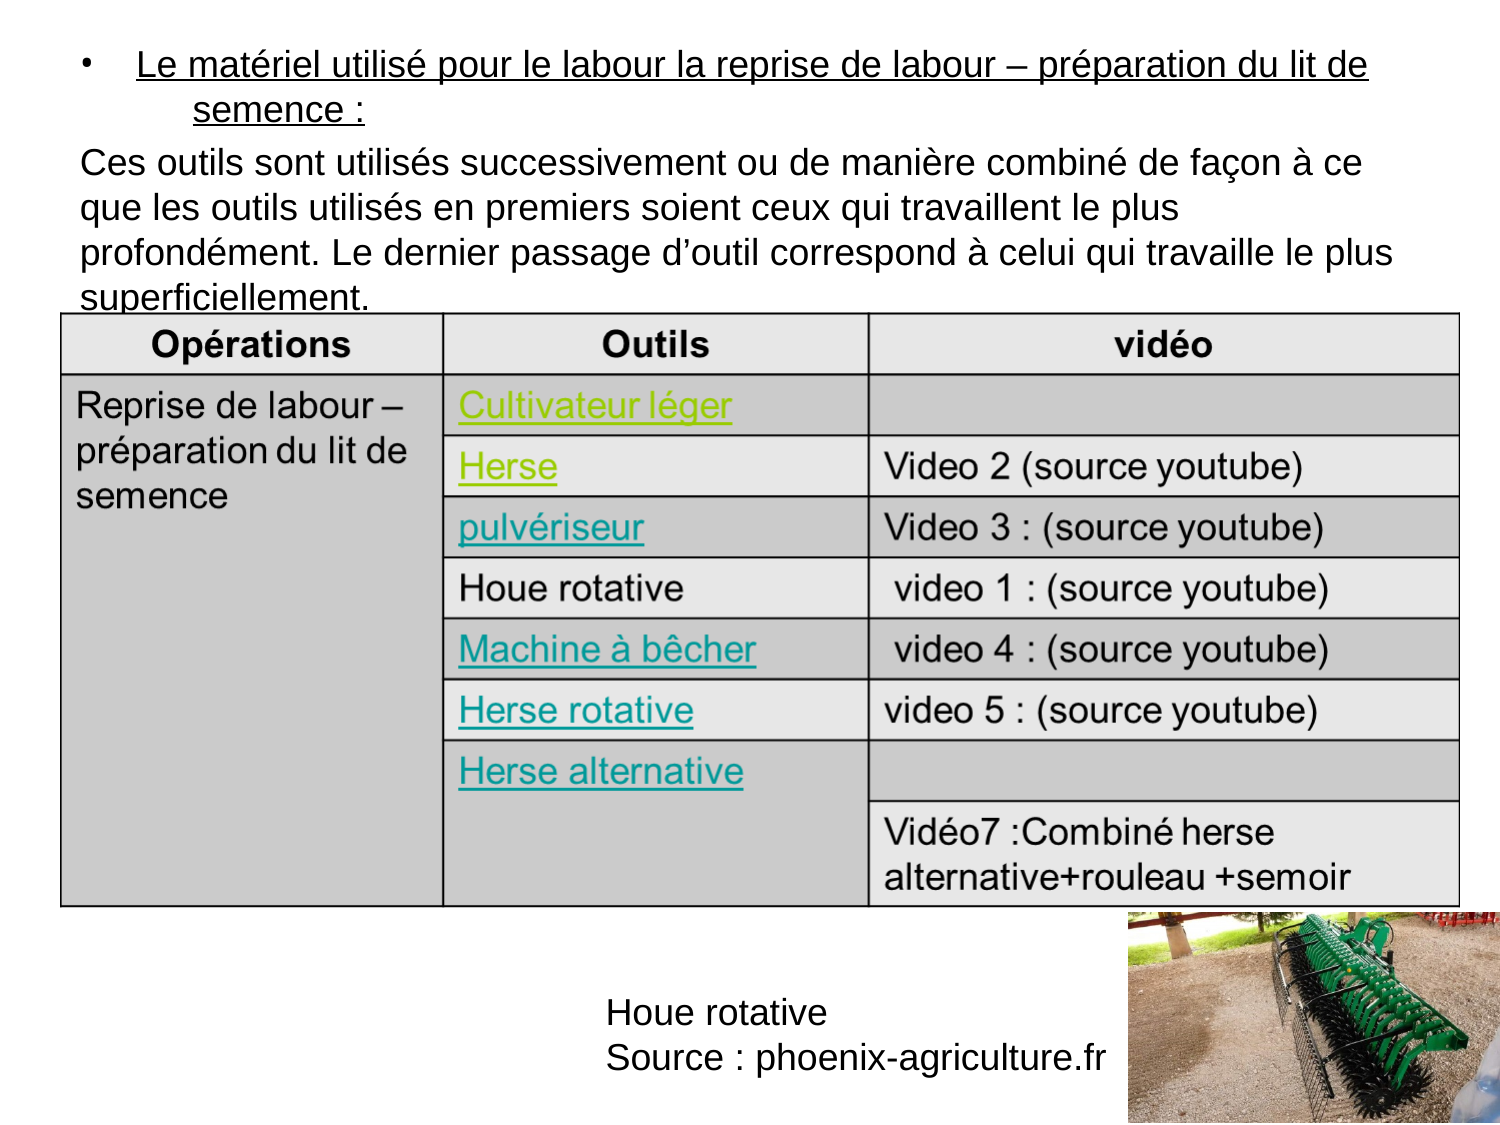

# Le matériel utilisé pour le labour la reprise de labour – préparation du lit de semence :
Ces outils sont utilisés successivement ou de manière combiné de façon à ce que les outils utilisés en premiers soient ceux qui travaillent le plus profondément. Le dernier passage d’outil correspond à celui qui travaille le plus superficiellement.
Houe rotative
Source : phoenix-agriculture.fr